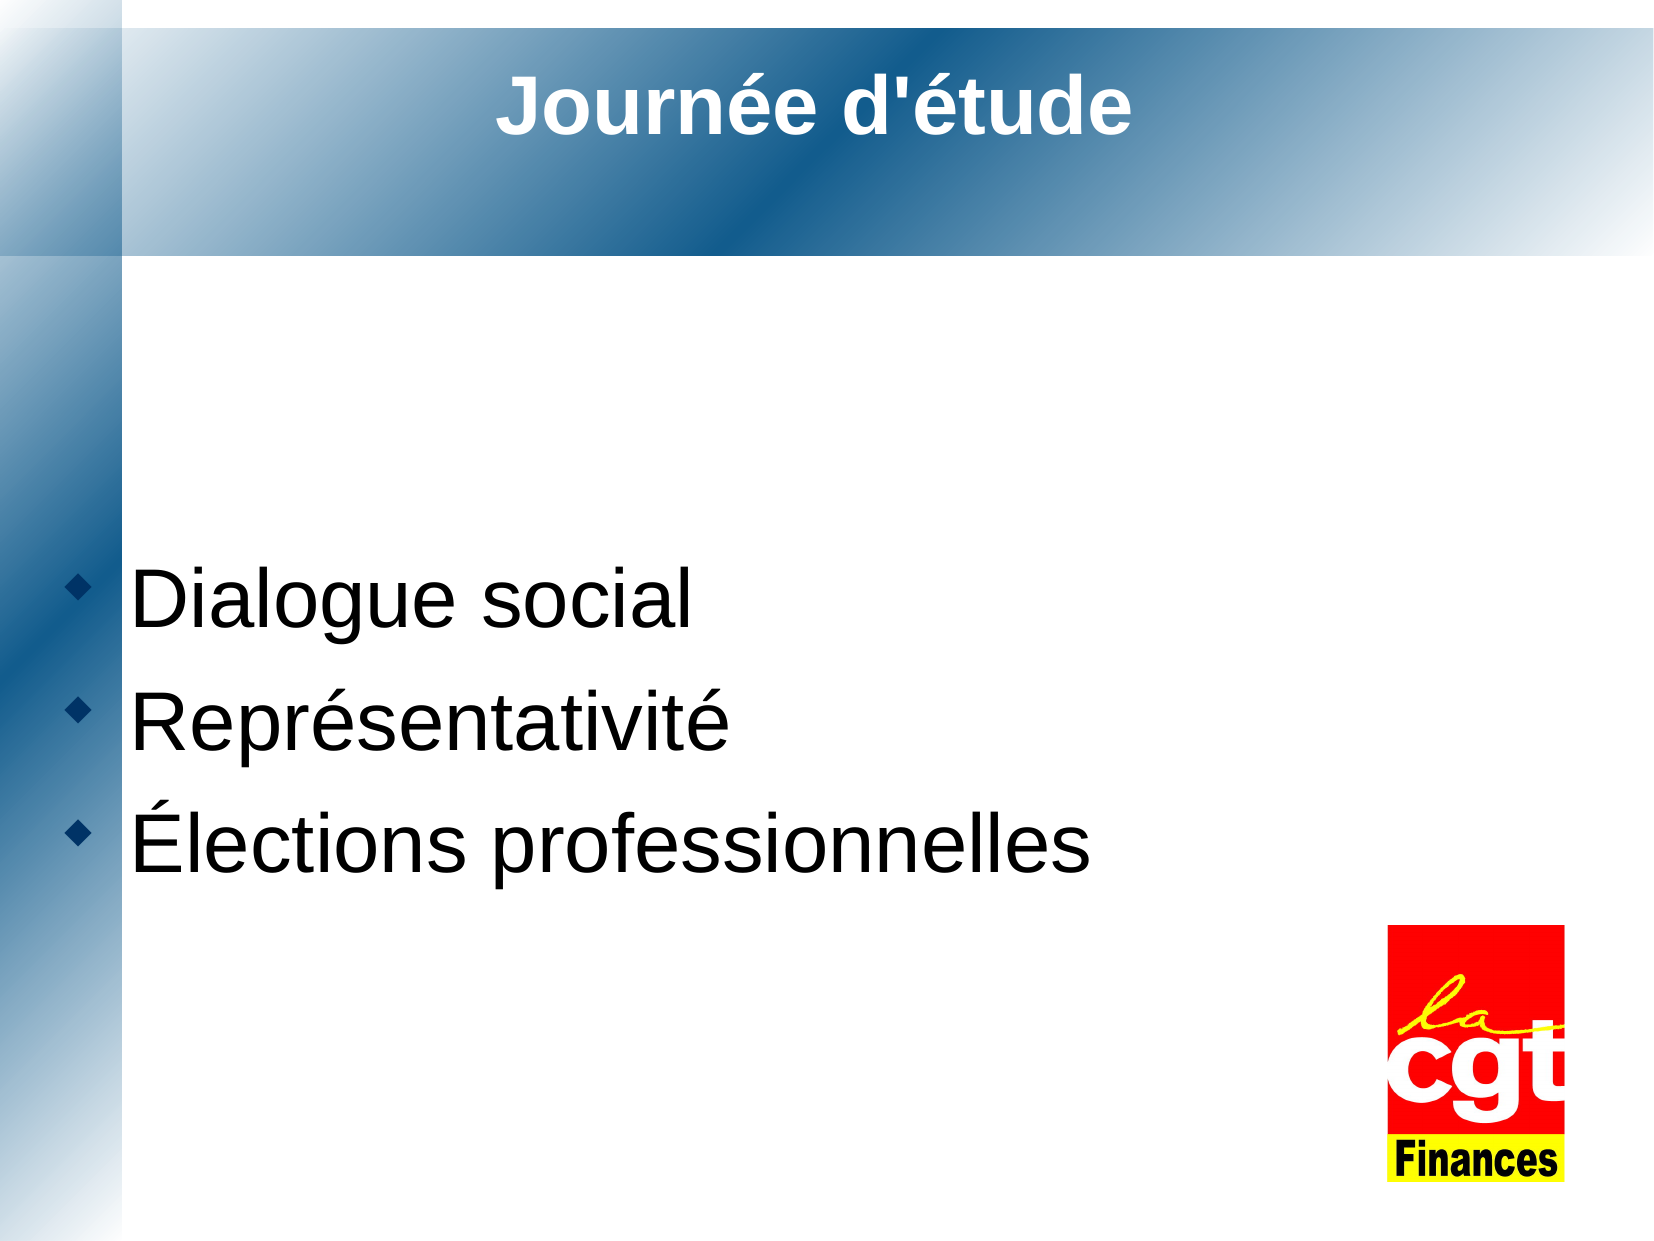

# Journée d'étude
Dialogue social
Représentativité
Élections professionnelles